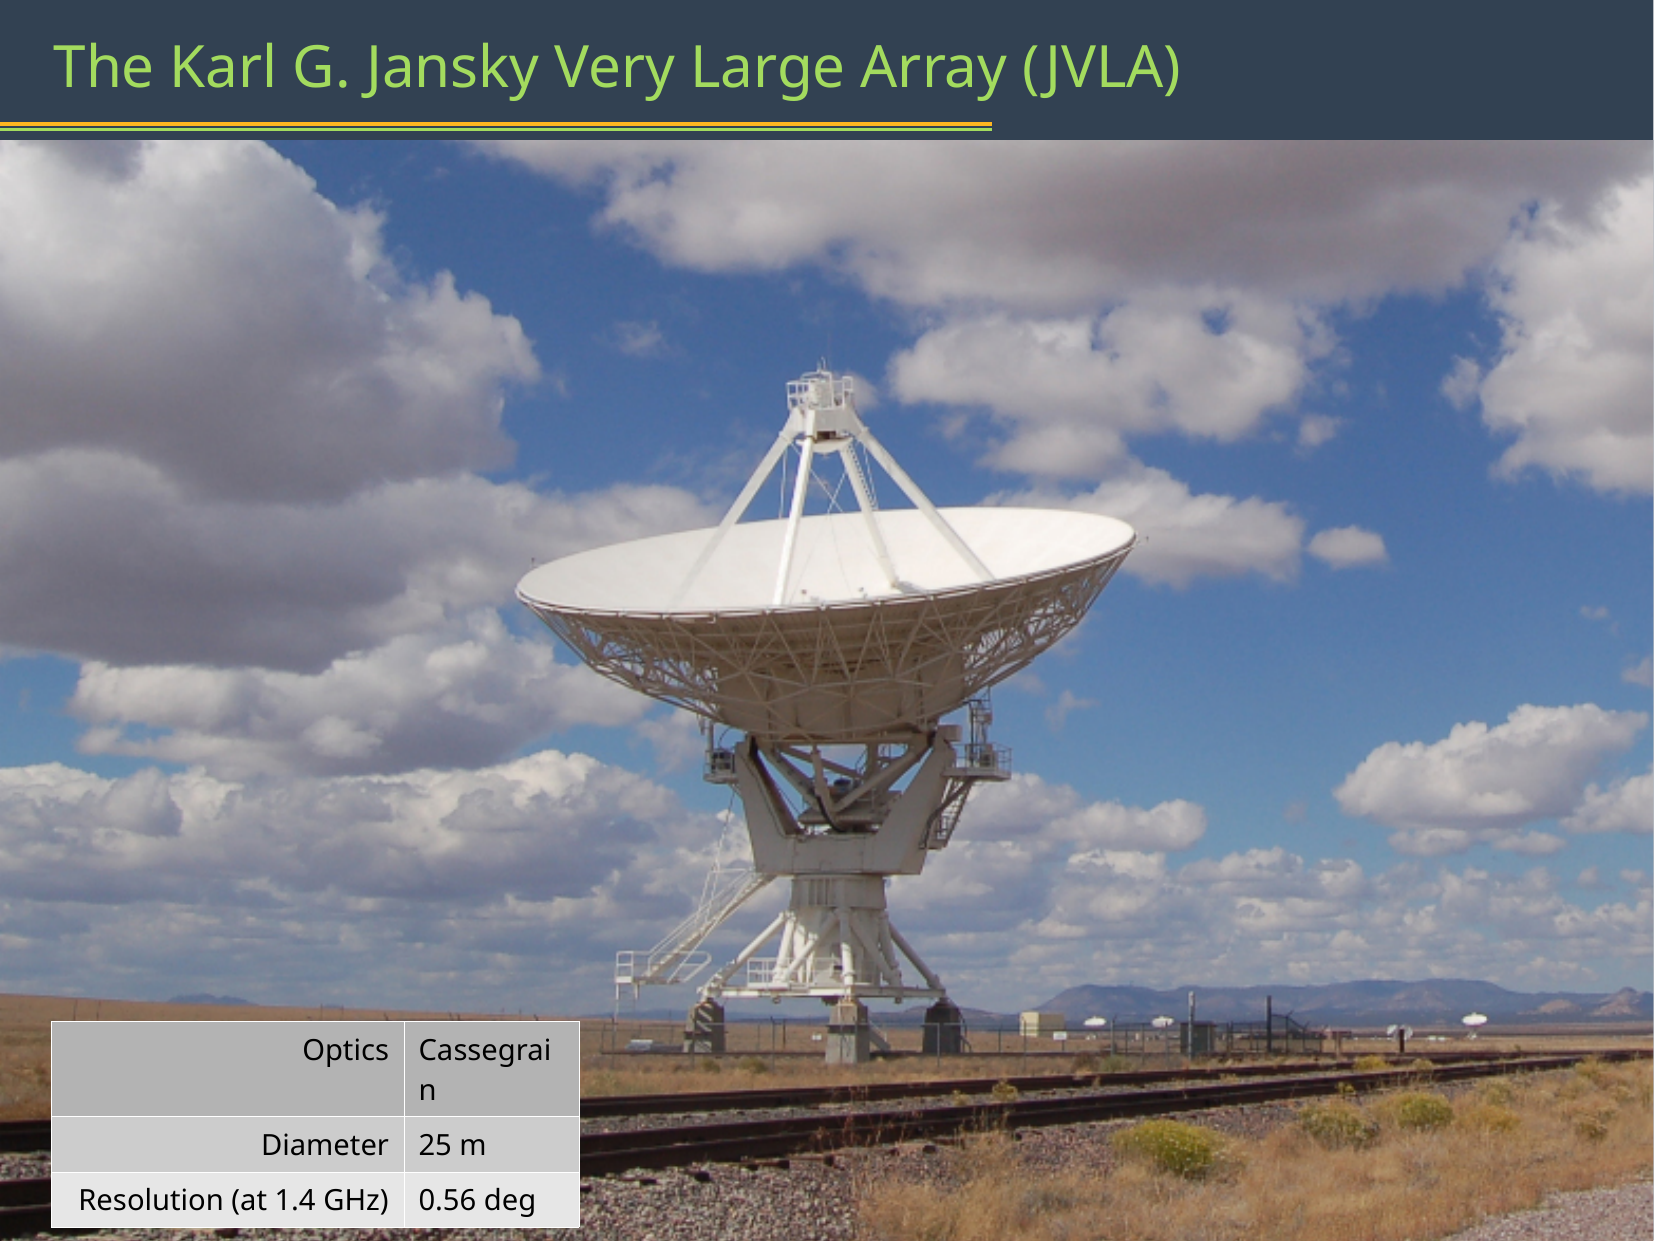

The Karl G. Jansky Very Large Array (JVLA)
| Optics | Cassegrain |
| --- | --- |
| Diameter | 25 m |
| Resolution (at 1.4 GHz) | 0.56 deg |
NASSP 2016
9